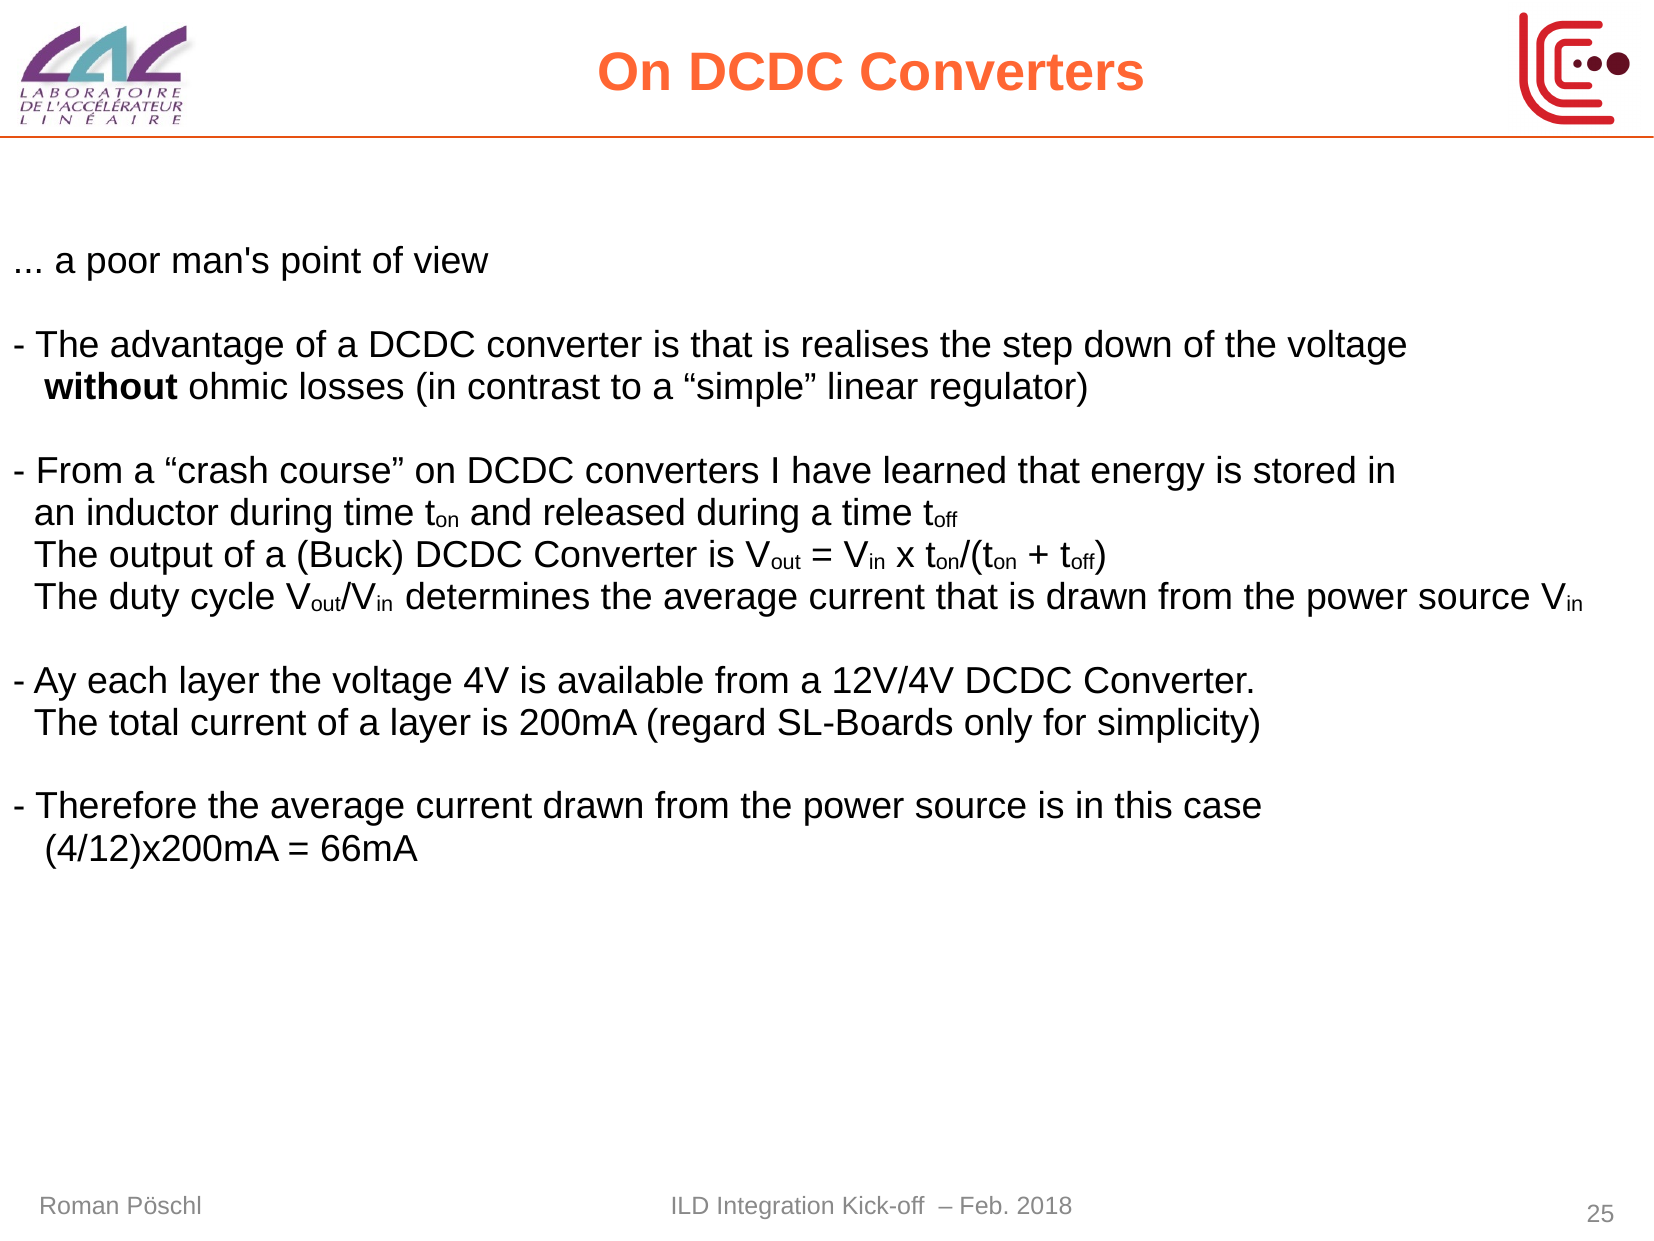

# On DCDC Converters
... a poor man's point of view
- The advantage of a DCDC converter is that is realises the step down of the voltage
 without ohmic losses (in contrast to a “simple” linear regulator)
- From a “crash course” on DCDC converters I have learned that energy is stored in
 an inductor during time ton and released during a time toff
 The output of a (Buck) DCDC Converter is Vout = Vin x ton/(ton + toff)
 The duty cycle Vout/Vin determines the average current that is drawn from the power source Vin
- Ay each layer the voltage 4V is available from a 12V/4V DCDC Converter.
 The total current of a layer is 200mA (regard SL-Boards only for simplicity)
- Therefore the average current drawn from the power source is in this case
 (4/12)x200mA = 66mA